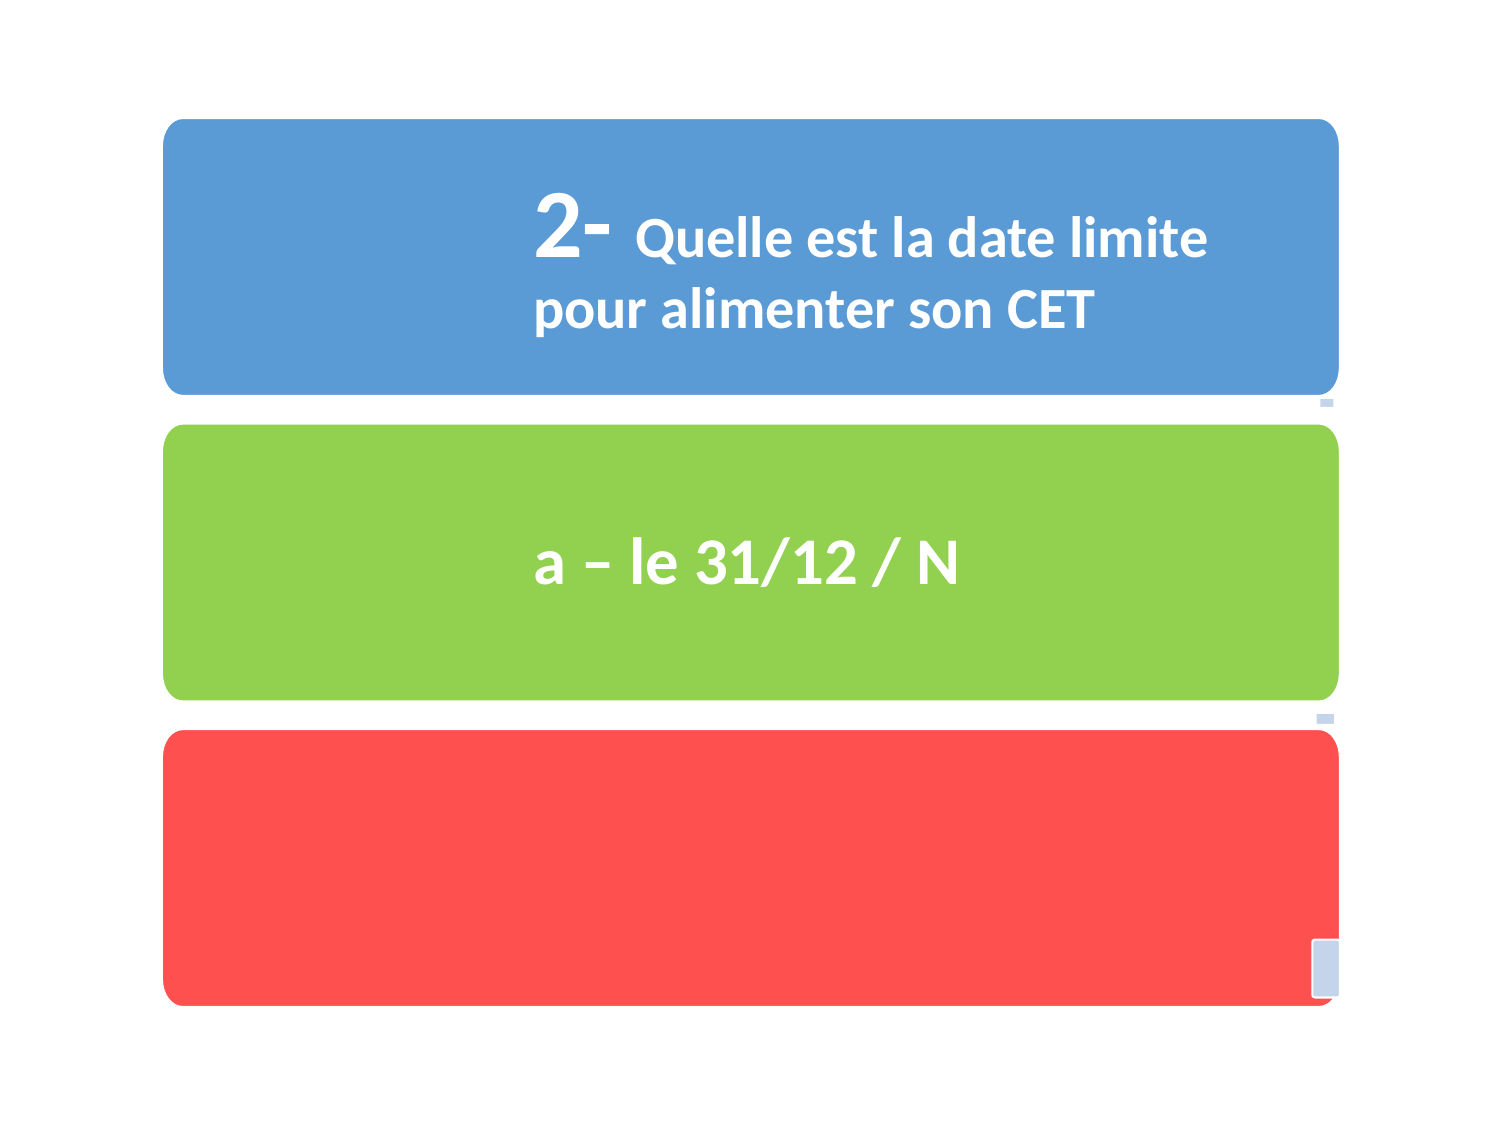

2- Quelle est la date limite pour alimenter son CET
a – le 31/12 / N